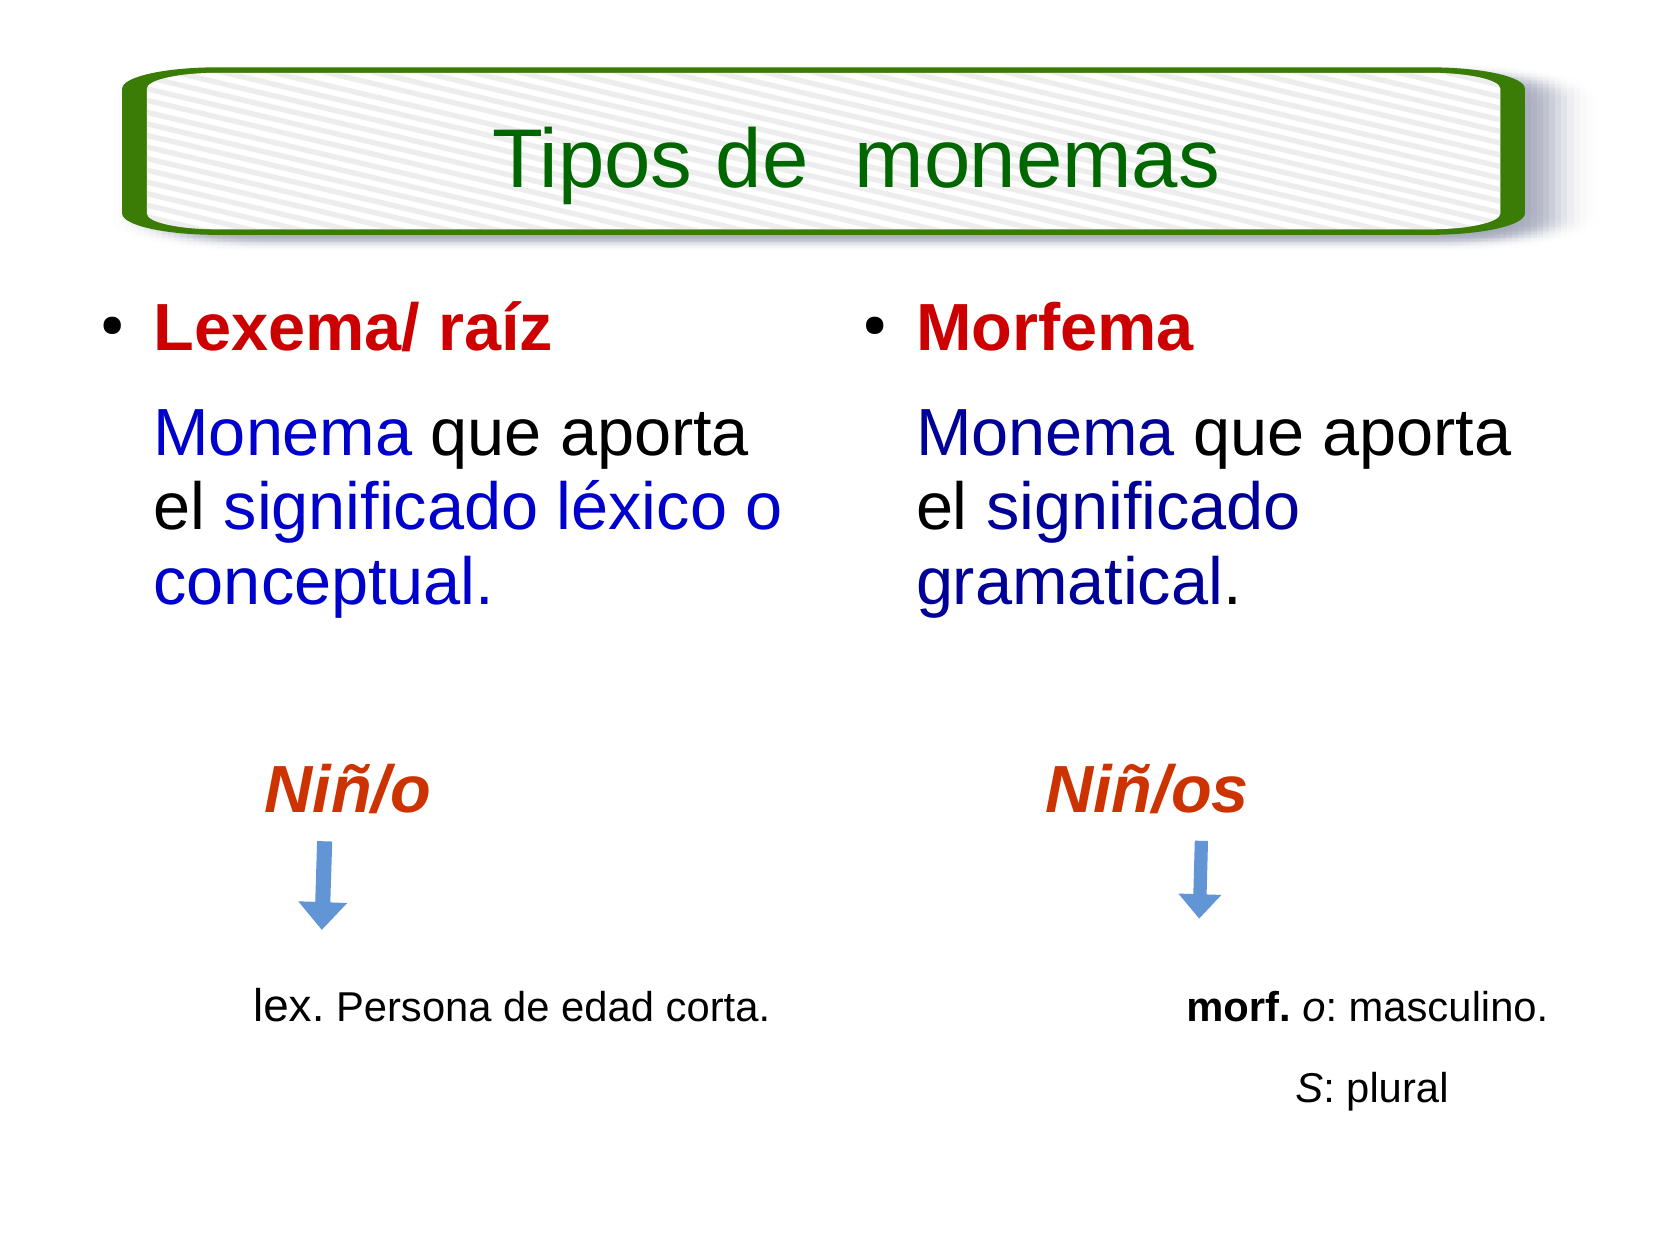

#
Tipos de monemas
Lexema/ raíz
Monema que aporta el significado léxico o conceptual.
 Niñ/o
 lex. Persona de edad corta.
Morfema
Monema que aporta el significado gramatical.
 Niñ/os
 morf. o: masculino.
 S: plural